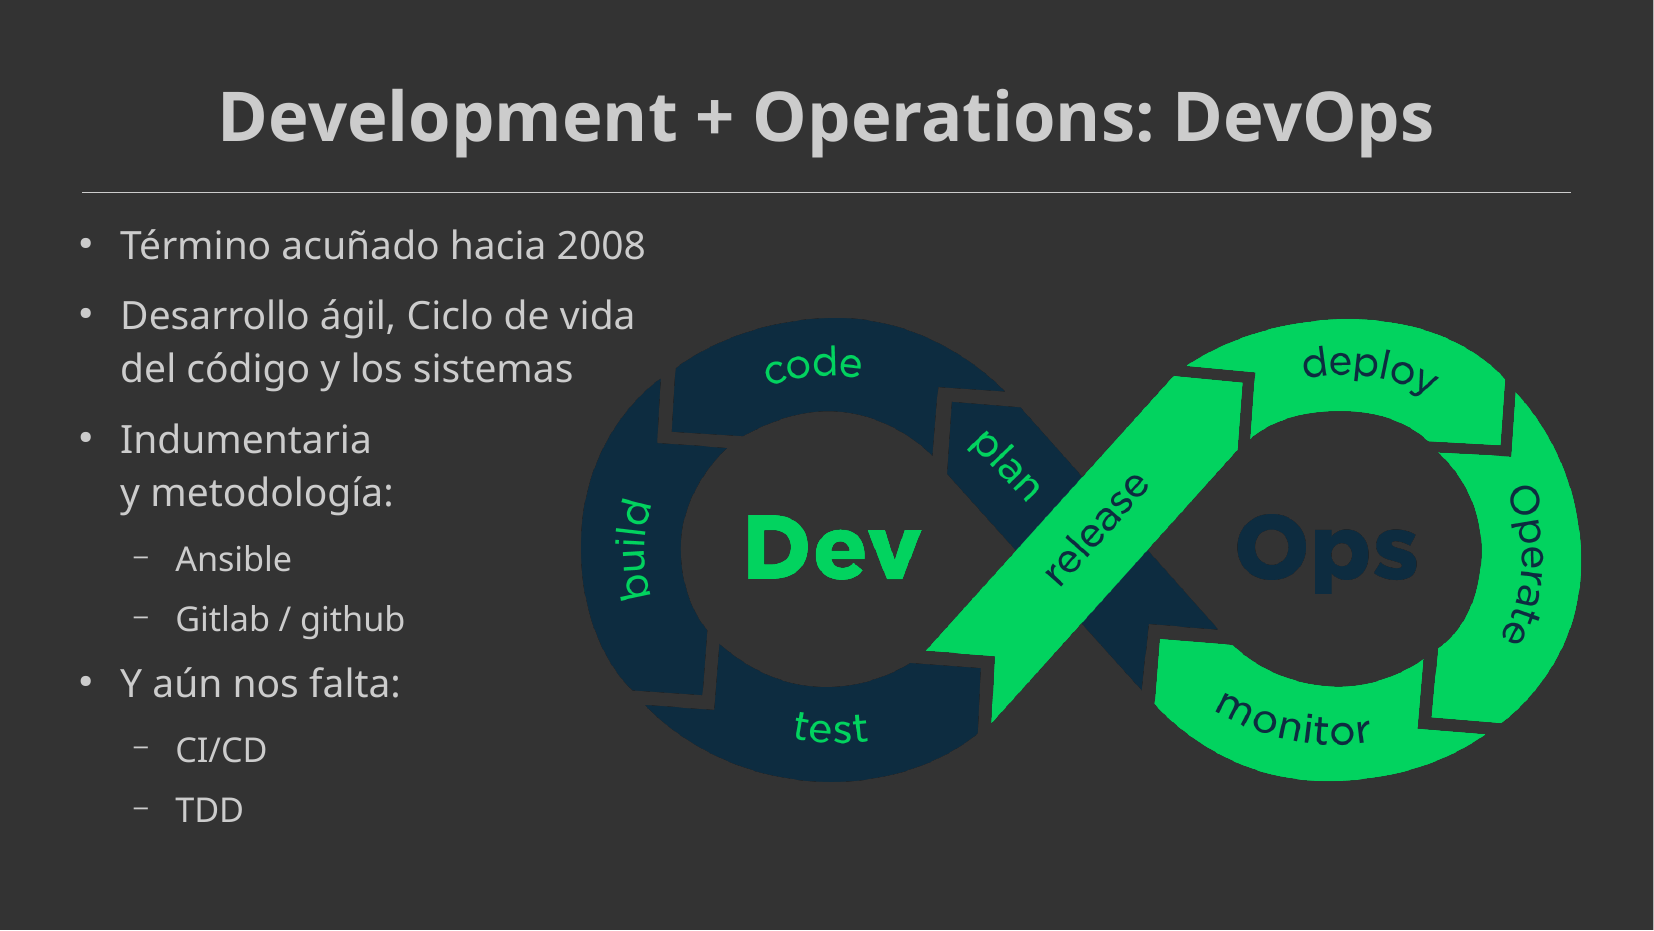

# Development + Operations: DevOps
Término acuñado hacia 2008
Desarrollo ágil, Ciclo de vida del código y los sistemas
Indumentaria
y metodología:
Ansible
Gitlab / github
Y aún nos falta:
CI/CD
TDD